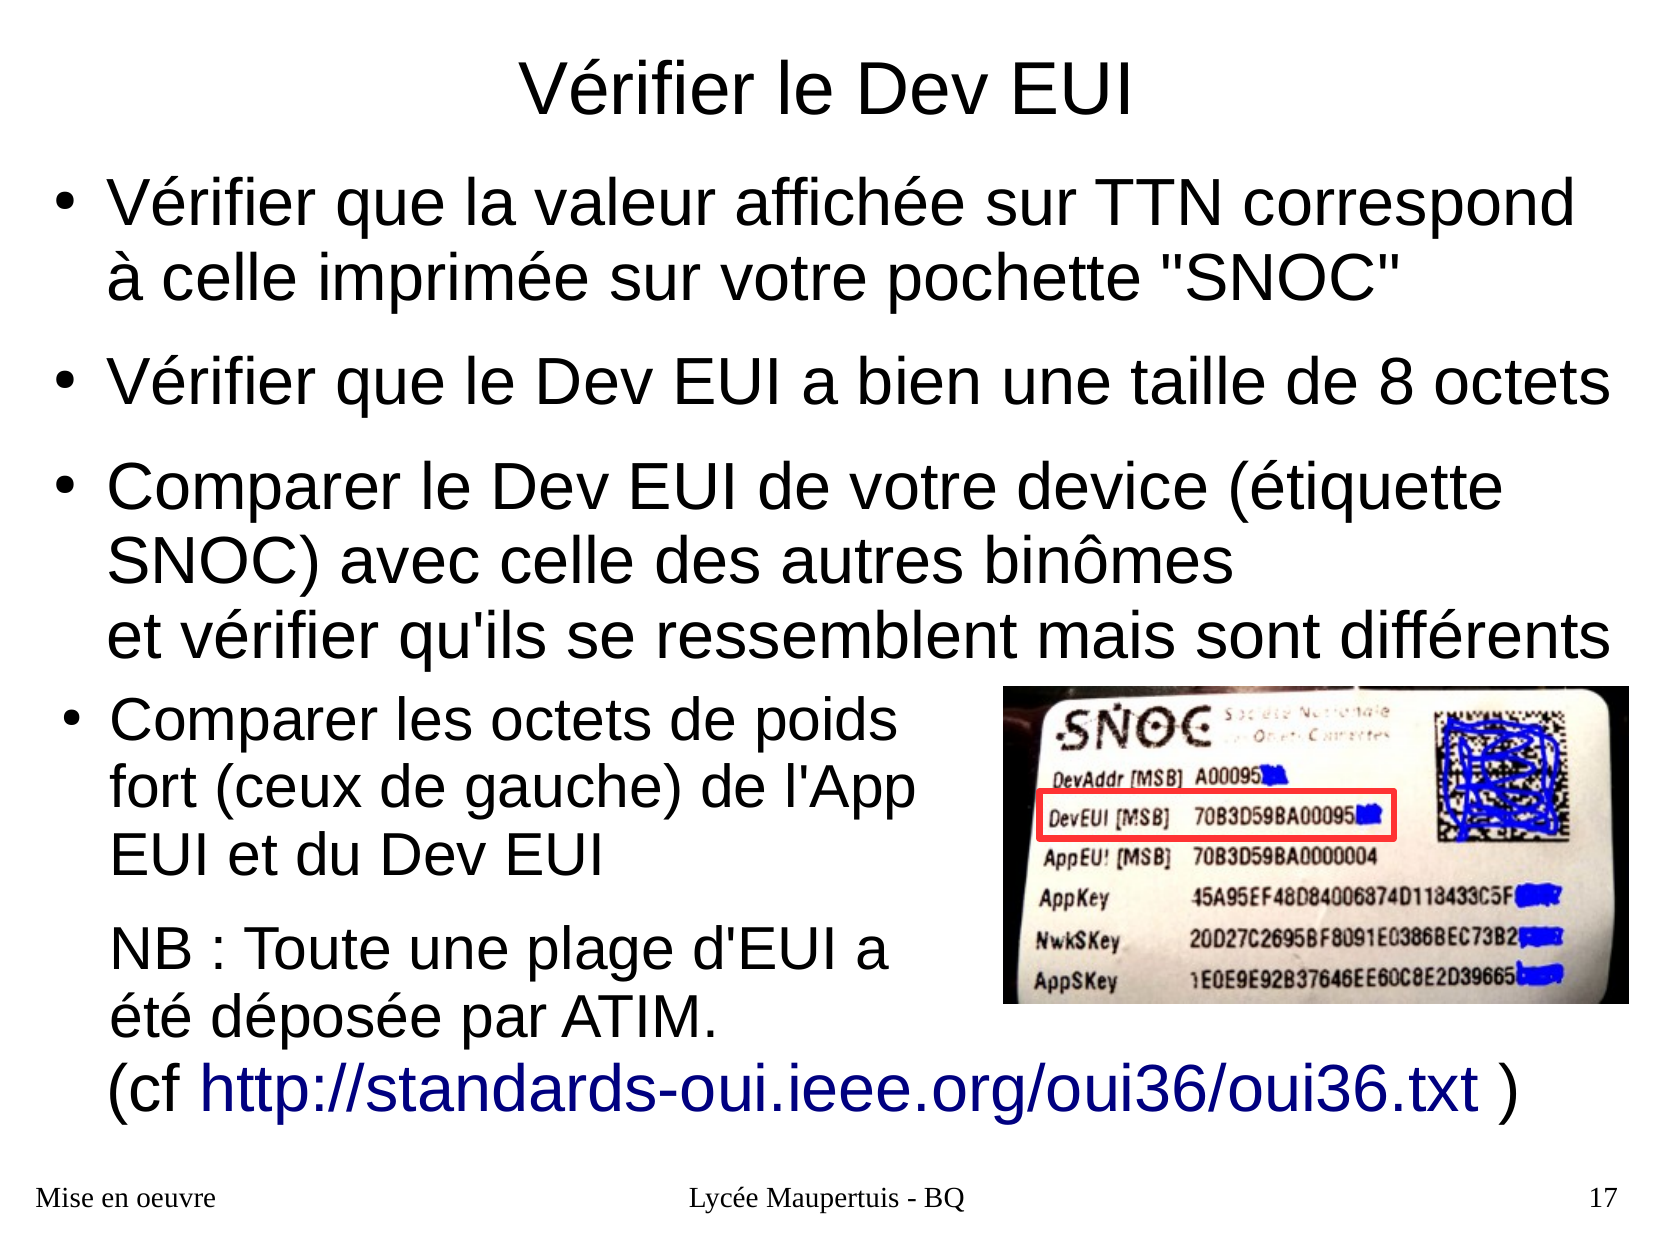

# Vérifier le Dev EUI
Vérifier que la valeur affichée sur TTN correspond à celle imprimée sur votre pochette "SNOC"
Vérifier que le Dev EUI a bien une taille de 8 octets
Comparer le Dev EUI de votre device (étiquette SNOC) avec celle des autres binômes
et vérifier qu'ils se ressemblent mais sont différents
Comparer les octets de poids fort (ceux de gauche) de l'App EUI et du Dev EUI
NB : Toute une plage d'EUI a été déposée par ATIM.
(cf http://standards-oui.ieee.org/oui36/oui36.txt )
Mise en oeuvre
Lycée Maupertuis - BQ
17